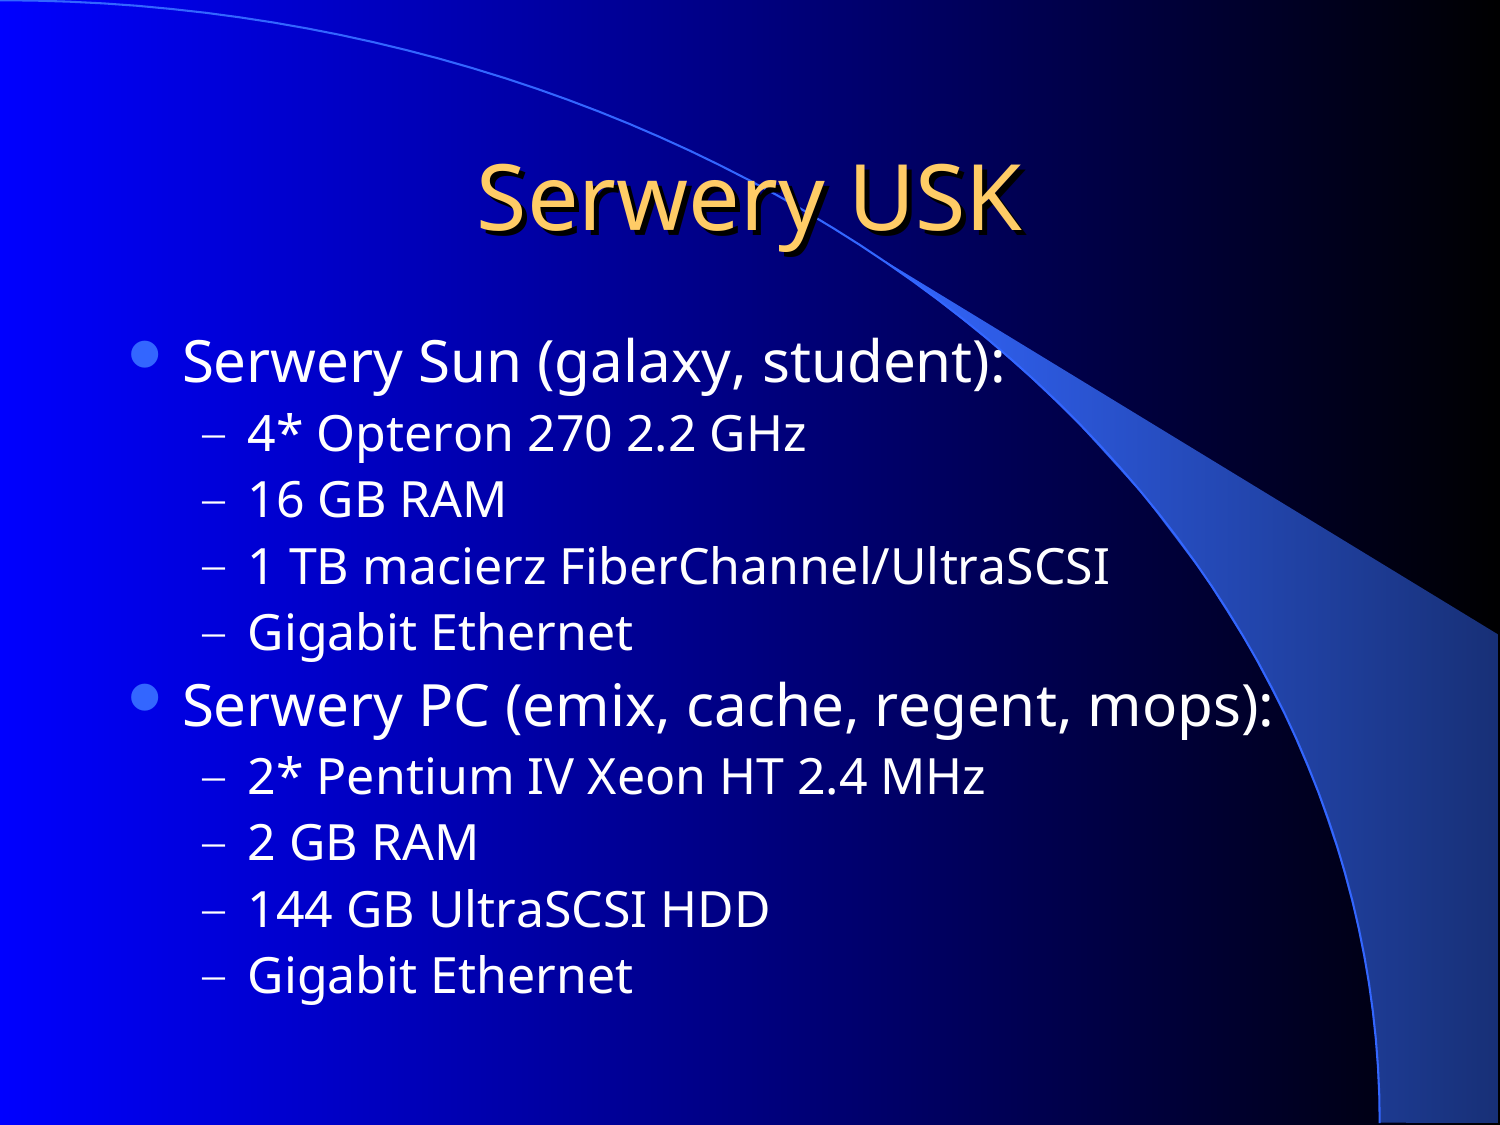

# Serwery USK
Serwery Sun (galaxy, student):
4* Opteron 270 2.2 GHz
16 GB RAM
1 TB macierz FiberChannel/UltraSCSI
Gigabit Ethernet
Serwery PC (emix, cache, regent, mops):
2* Pentium IV Xeon HT 2.4 MHz
2 GB RAM
144 GB UltraSCSI HDD
Gigabit Ethernet